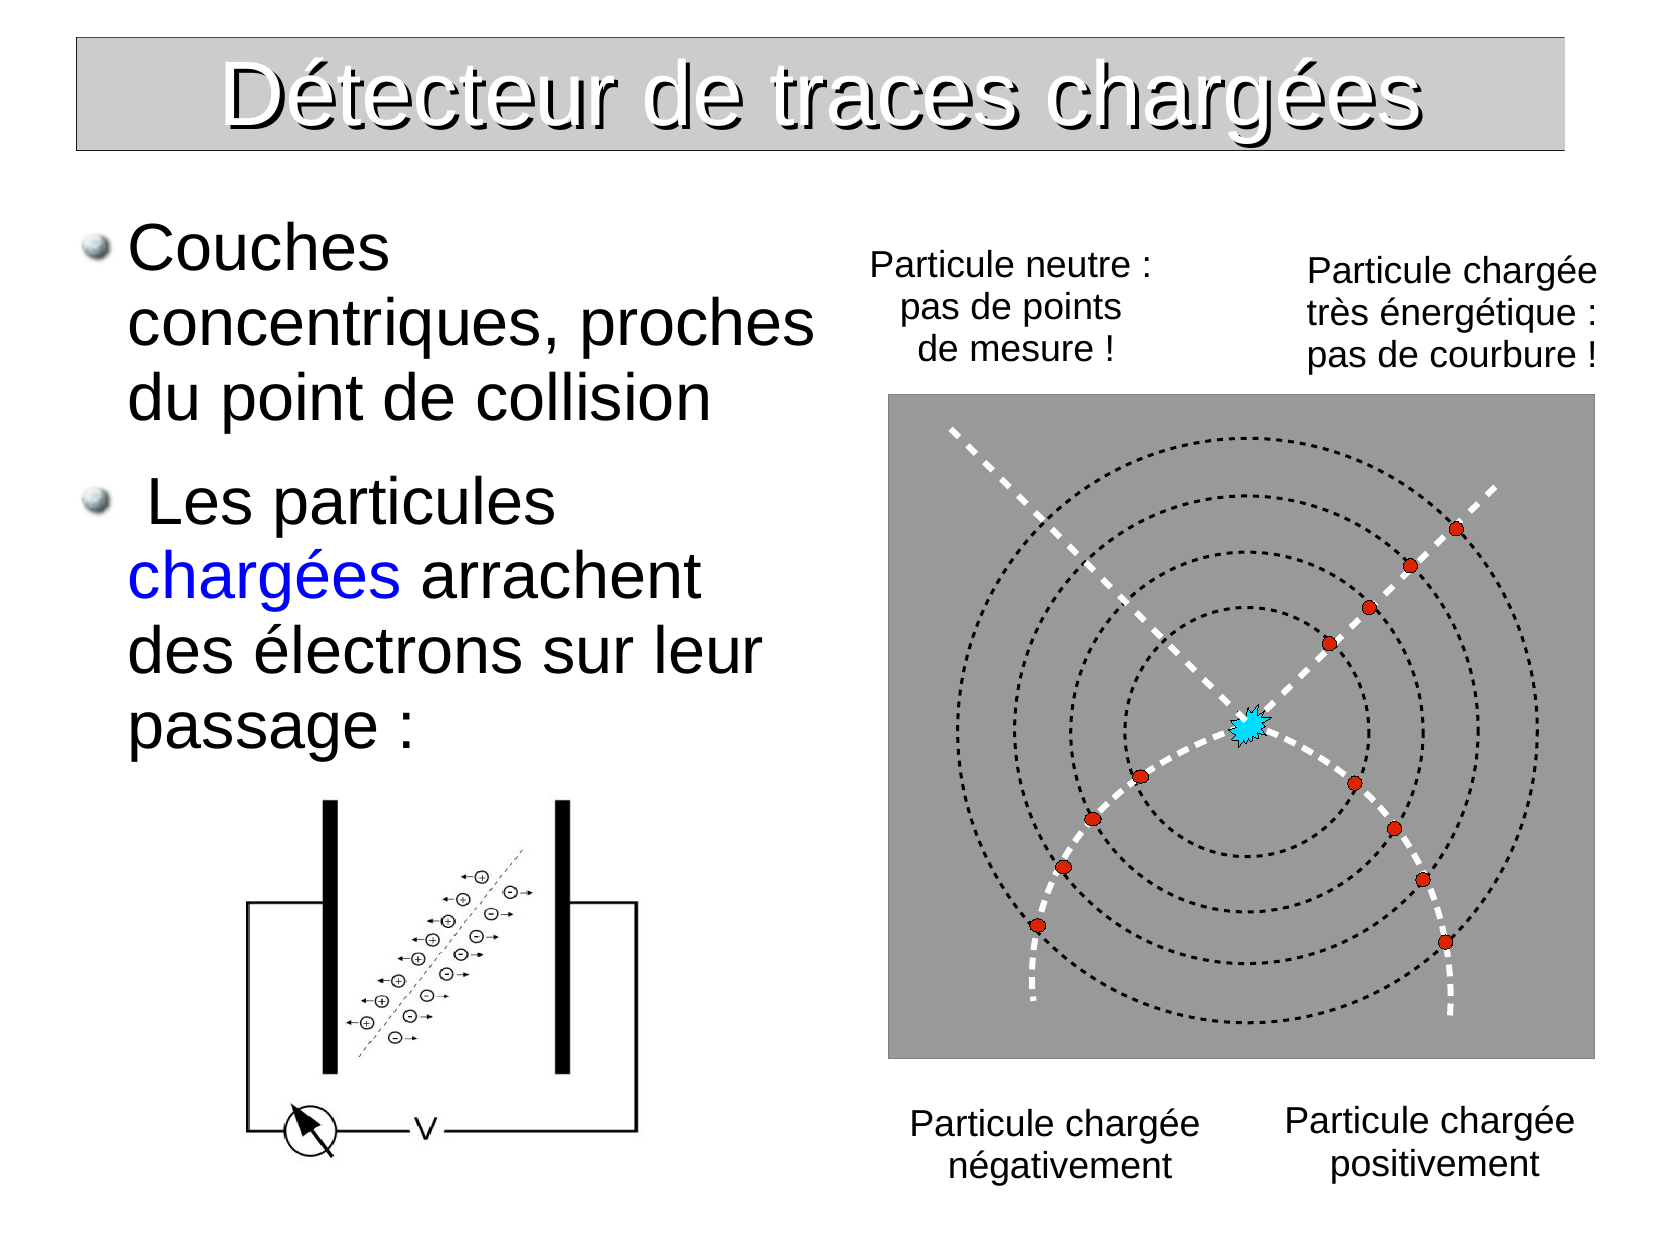

# Détecteur de traces chargées
Couches concentriques, proches du point de collision
 Les particules chargées arrachent des électrons sur leur passage :
 Les électron d'ionisation sont collectés : signal électrique mesuré au point de passage de la particule
Particule neutre :
pas de points
de mesure !
Particule chargée
 très énergétique :
pas de courbure !
Particule chargée
 positivement
Particule chargée
 négativement